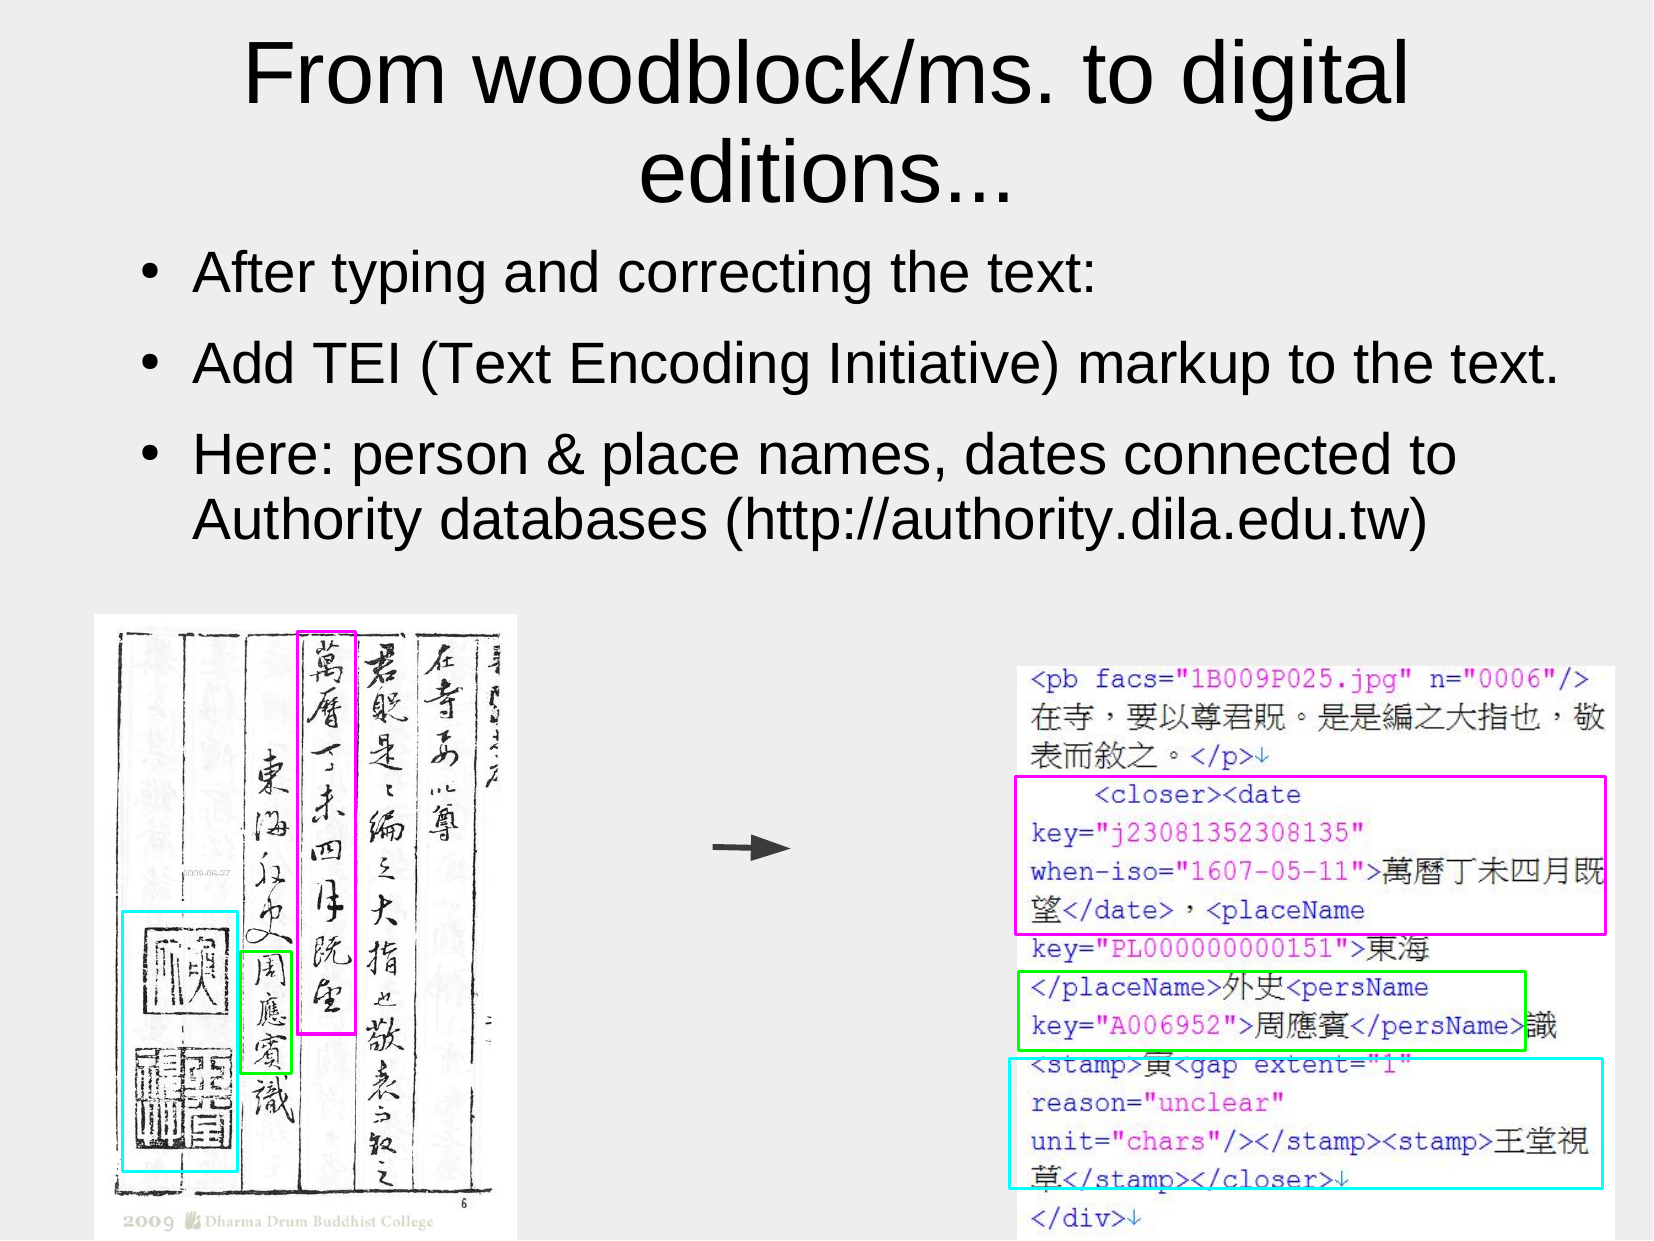

# From woodblock/ms. to digital editions...
After typing and correcting the text:
Add TEI (Text Encoding Initiative) markup to the text.
Here: person & place names, dates connected to Authority databases (http://authority.dila.edu.tw)